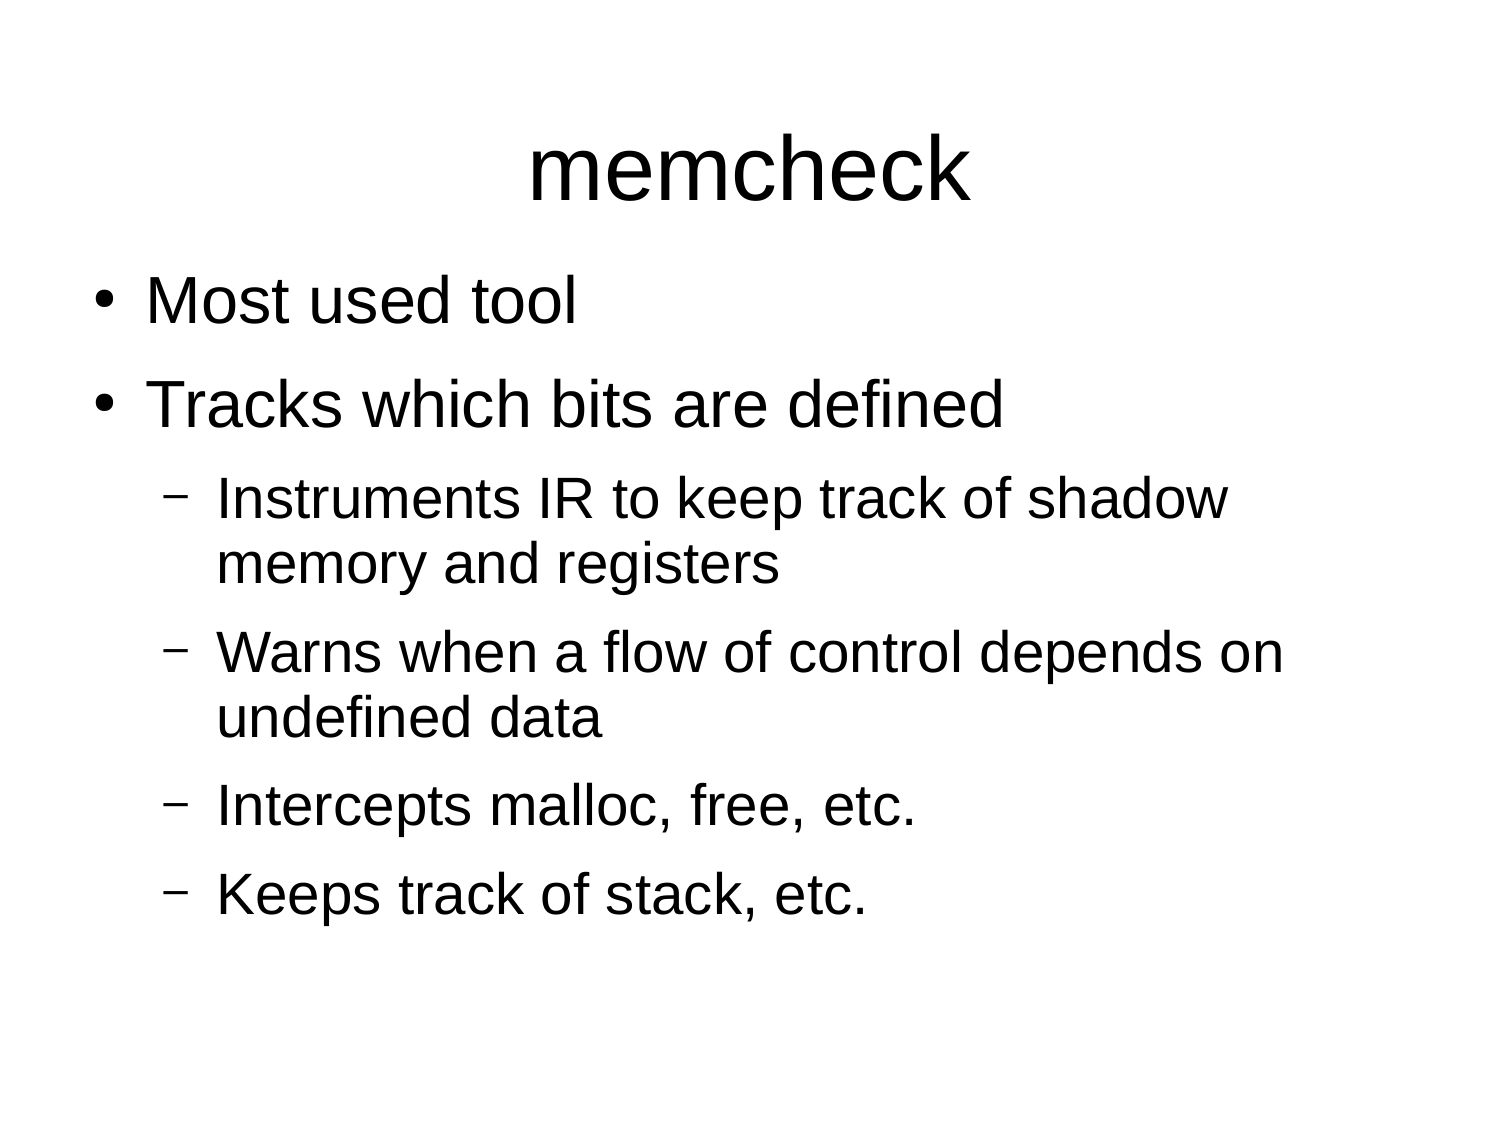

# memcheck
Most used tool
Tracks which bits are defined
Instruments IR to keep track of shadow memory and registers
Warns when a flow of control depends on undefined data
Intercepts malloc, free, etc.
Keeps track of stack, etc.